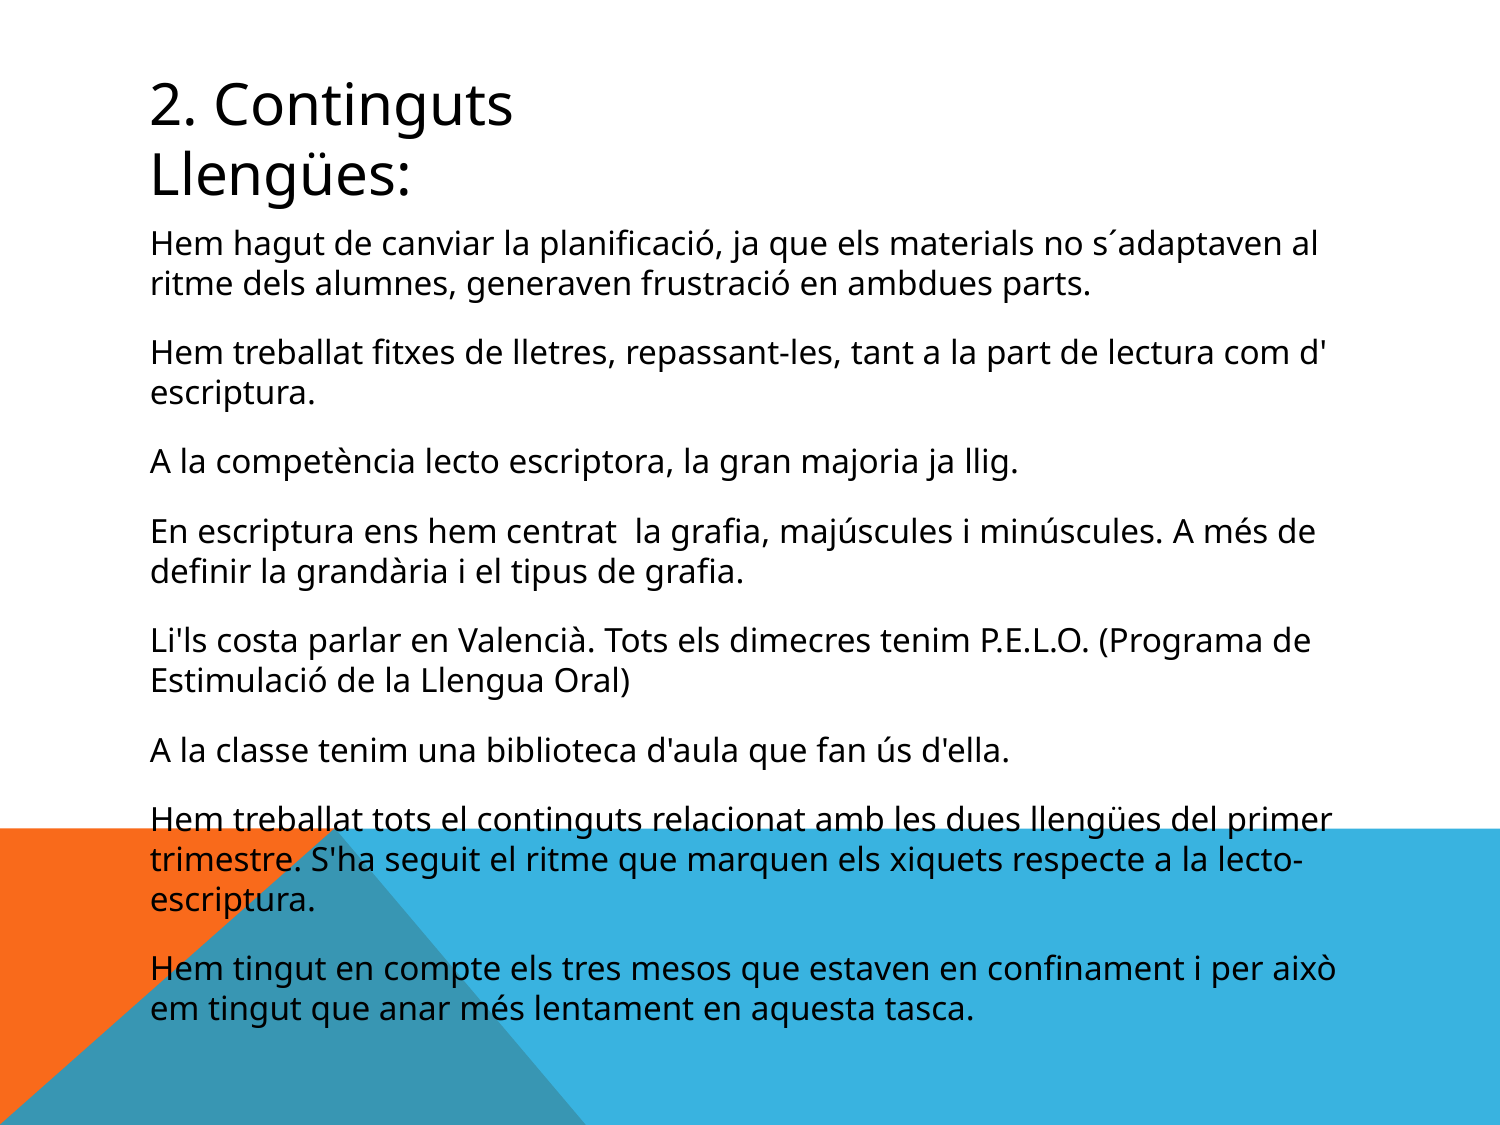

2. Continguts
Llengües:
# Hem hagut de canviar la planificació, ja que els materials no s´adaptaven al ritme dels alumnes, generaven frustració en ambdues parts.
Hem treballat fitxes de lletres, repassant-les, tant a la part de lectura com d' escriptura.
A la competència lecto escriptora, la gran majoria ja llig.
En escriptura ens hem centrat la grafia, majúscules i minúscules. A més de definir la grandària i el tipus de grafia.
Li'ls costa parlar en Valencià. Tots els dimecres tenim P.E.L.O. (Programa de Estimulació de la Llengua Oral)
A la classe tenim una biblioteca d'aula que fan ús d'ella.
Hem treballat tots el continguts relacionat amb les dues llengües del primer trimestre. S'ha seguit el ritme que marquen els xiquets respecte a la lecto-escriptura.
Hem tingut en compte els tres mesos que estaven en confinament i per això em tingut que anar més lentament en aquesta tasca.